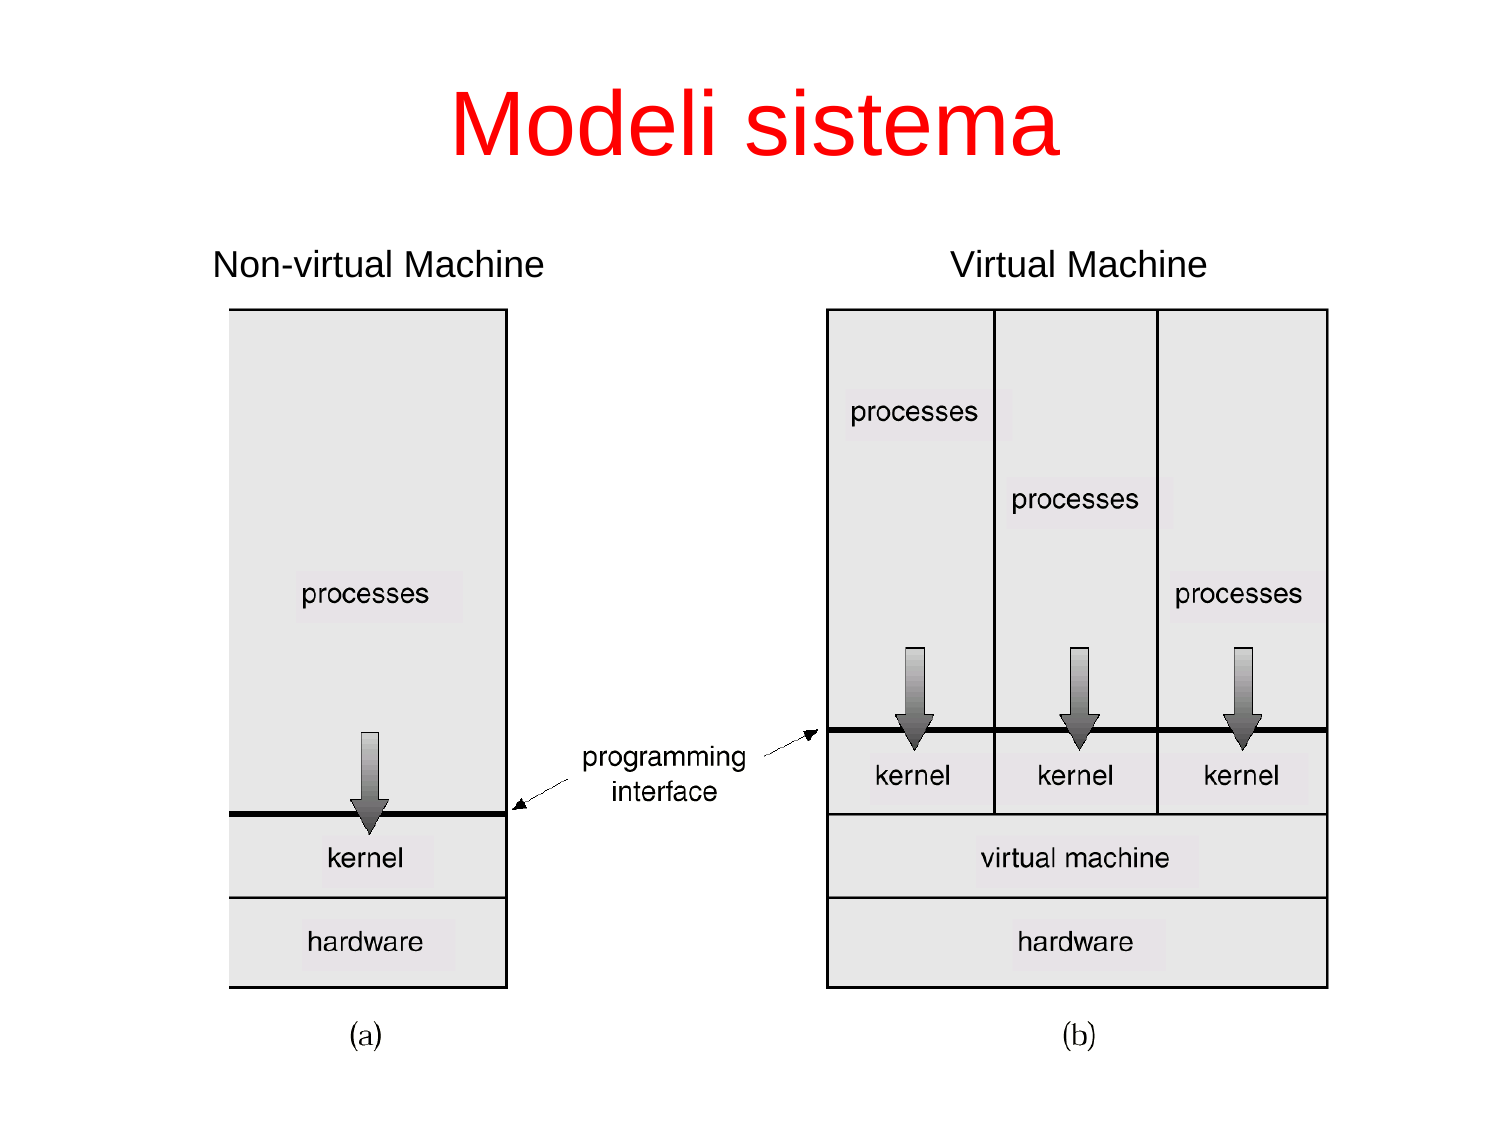

# Modeli sistema
Non-virtual Machine
Virtual Machine